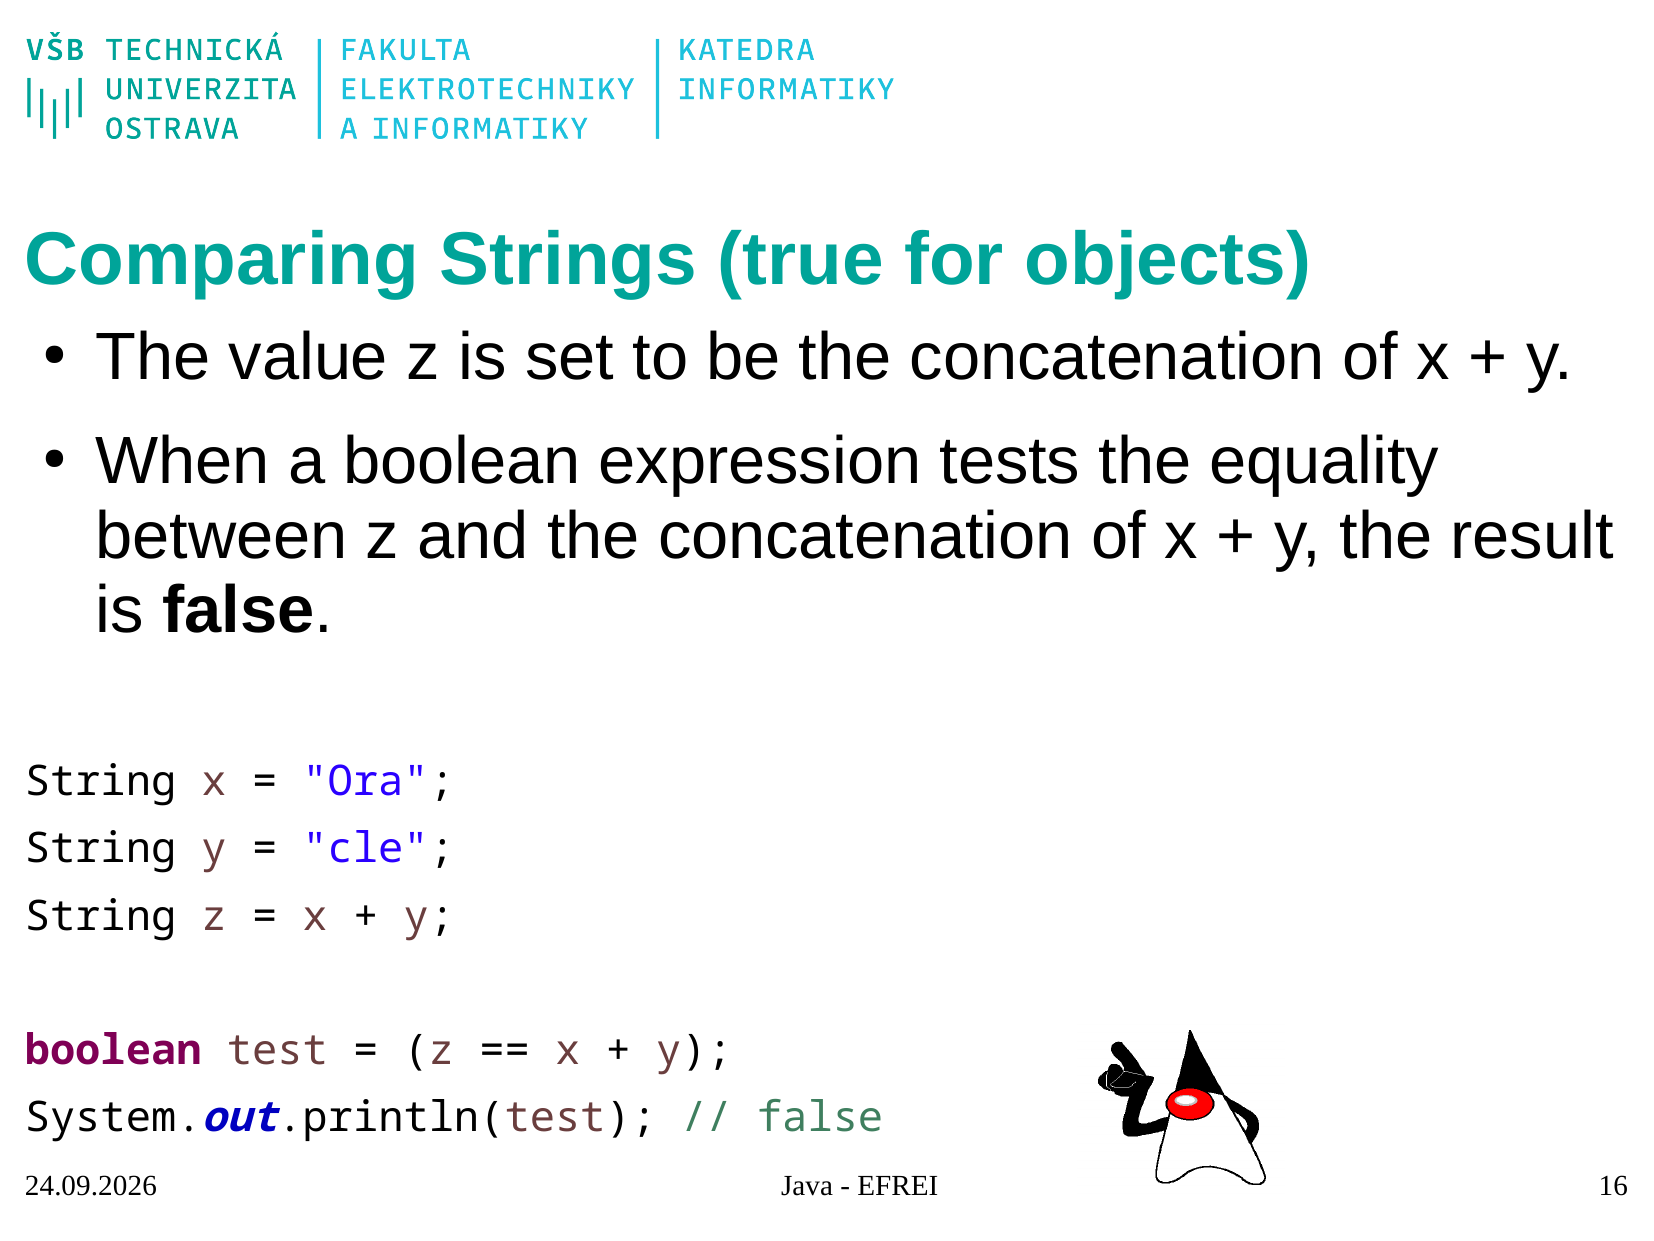

# Comparing Strings (true for objects)
The value z is set to be the concatenation of x + y.
When a boolean expression tests the equality between z and the concatenation of x + y, the result is false.
String x = "Ora";
String y = "cle";
String z = x + y;
boolean test = (z == x + y);
System.out.println(test); // false
Java - EFREI
16